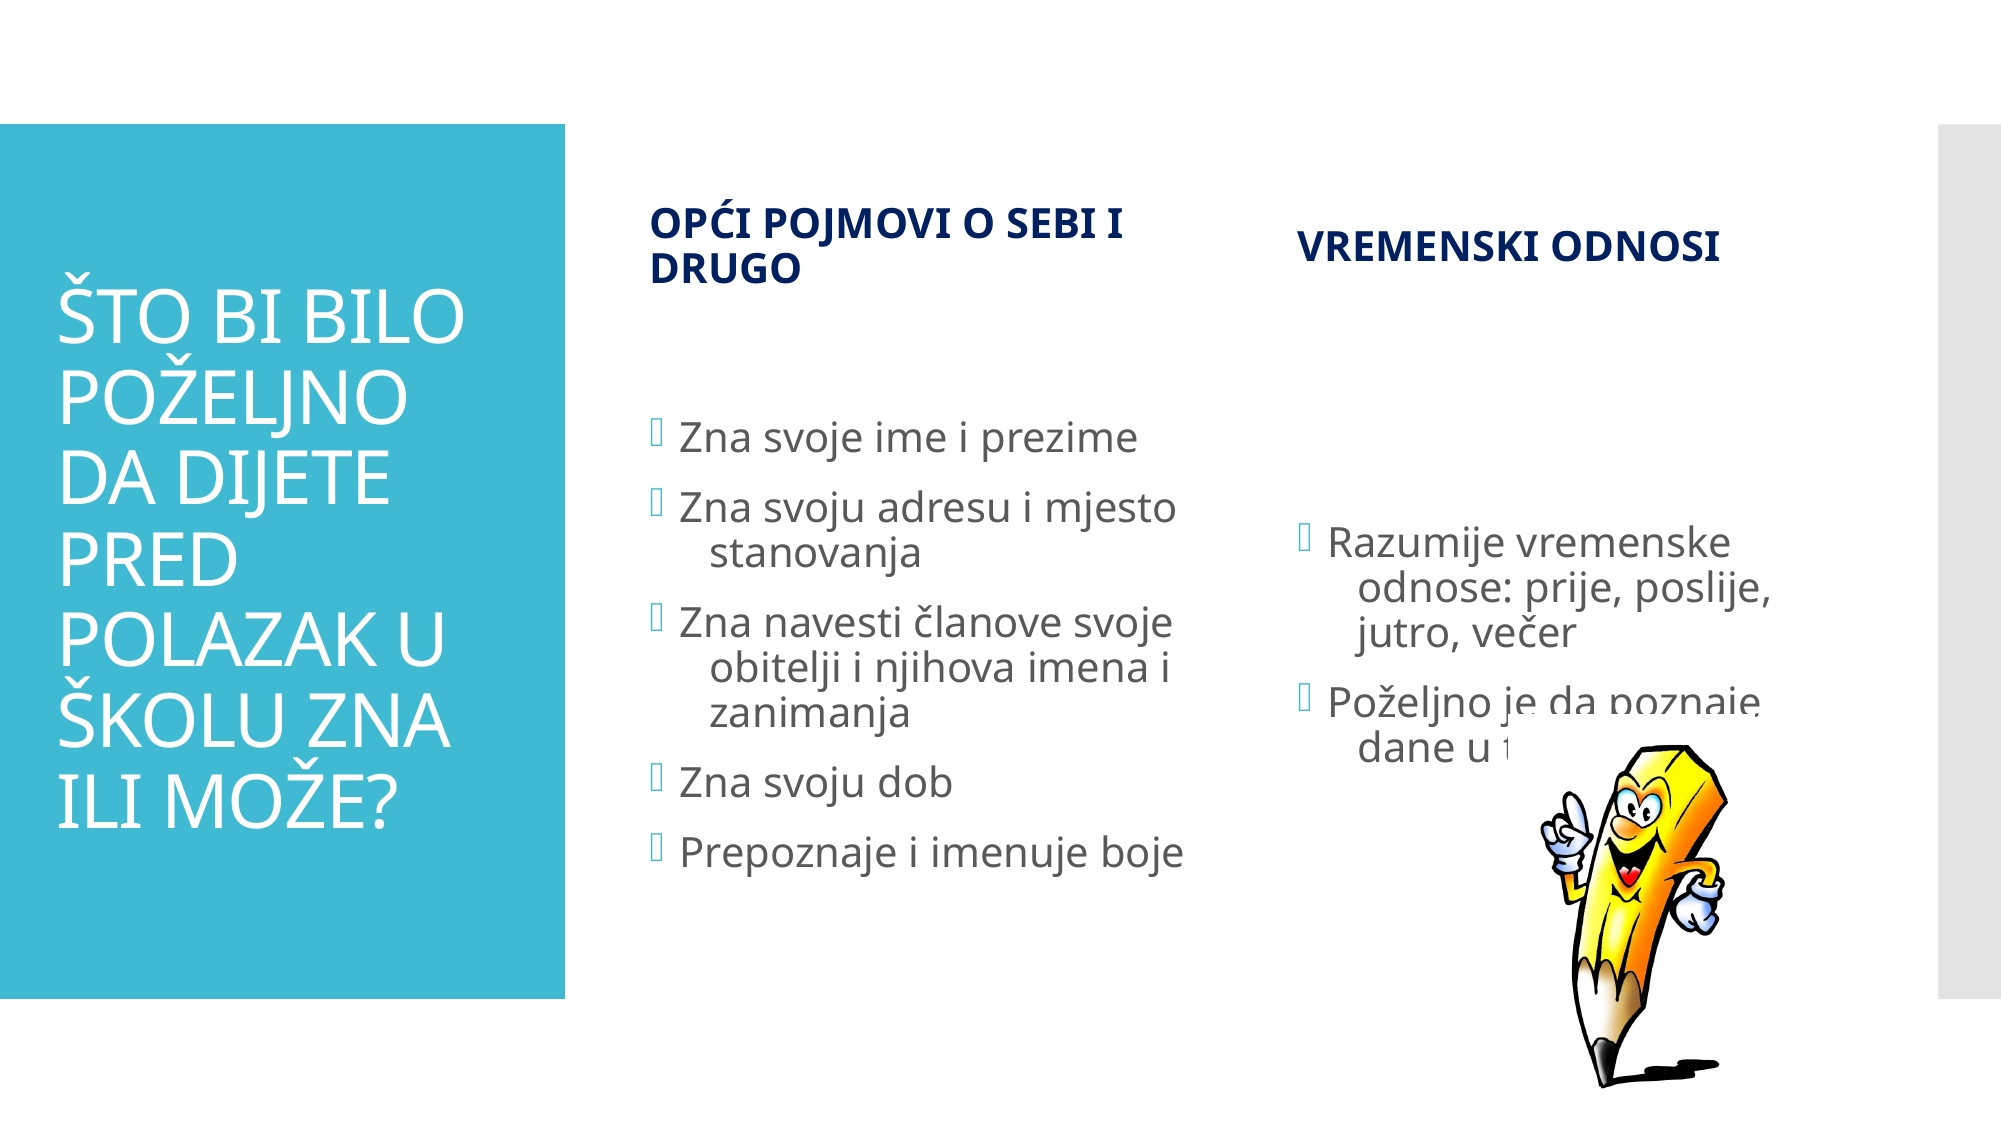

OPĆI POJMOVI O SEBI I DRUGO
VREMENSKI ODNOSI
# ŠTO BI BILO POŽELJNO DA DIJETE PRED POLAZAK U ŠKOLU ZNA ILI MOŽE?
Zna svoje ime i prezime
Zna svoju adresu i mjesto stanovanja
Zna navesti članove svoje obitelji i njihova imena i zanimanja
Zna svoju dob
Prepoznaje i imenuje boje
Razumije vremenske odnose: prije, poslije, jutro, večer
Poželjno je da poznaje dane u tjednu